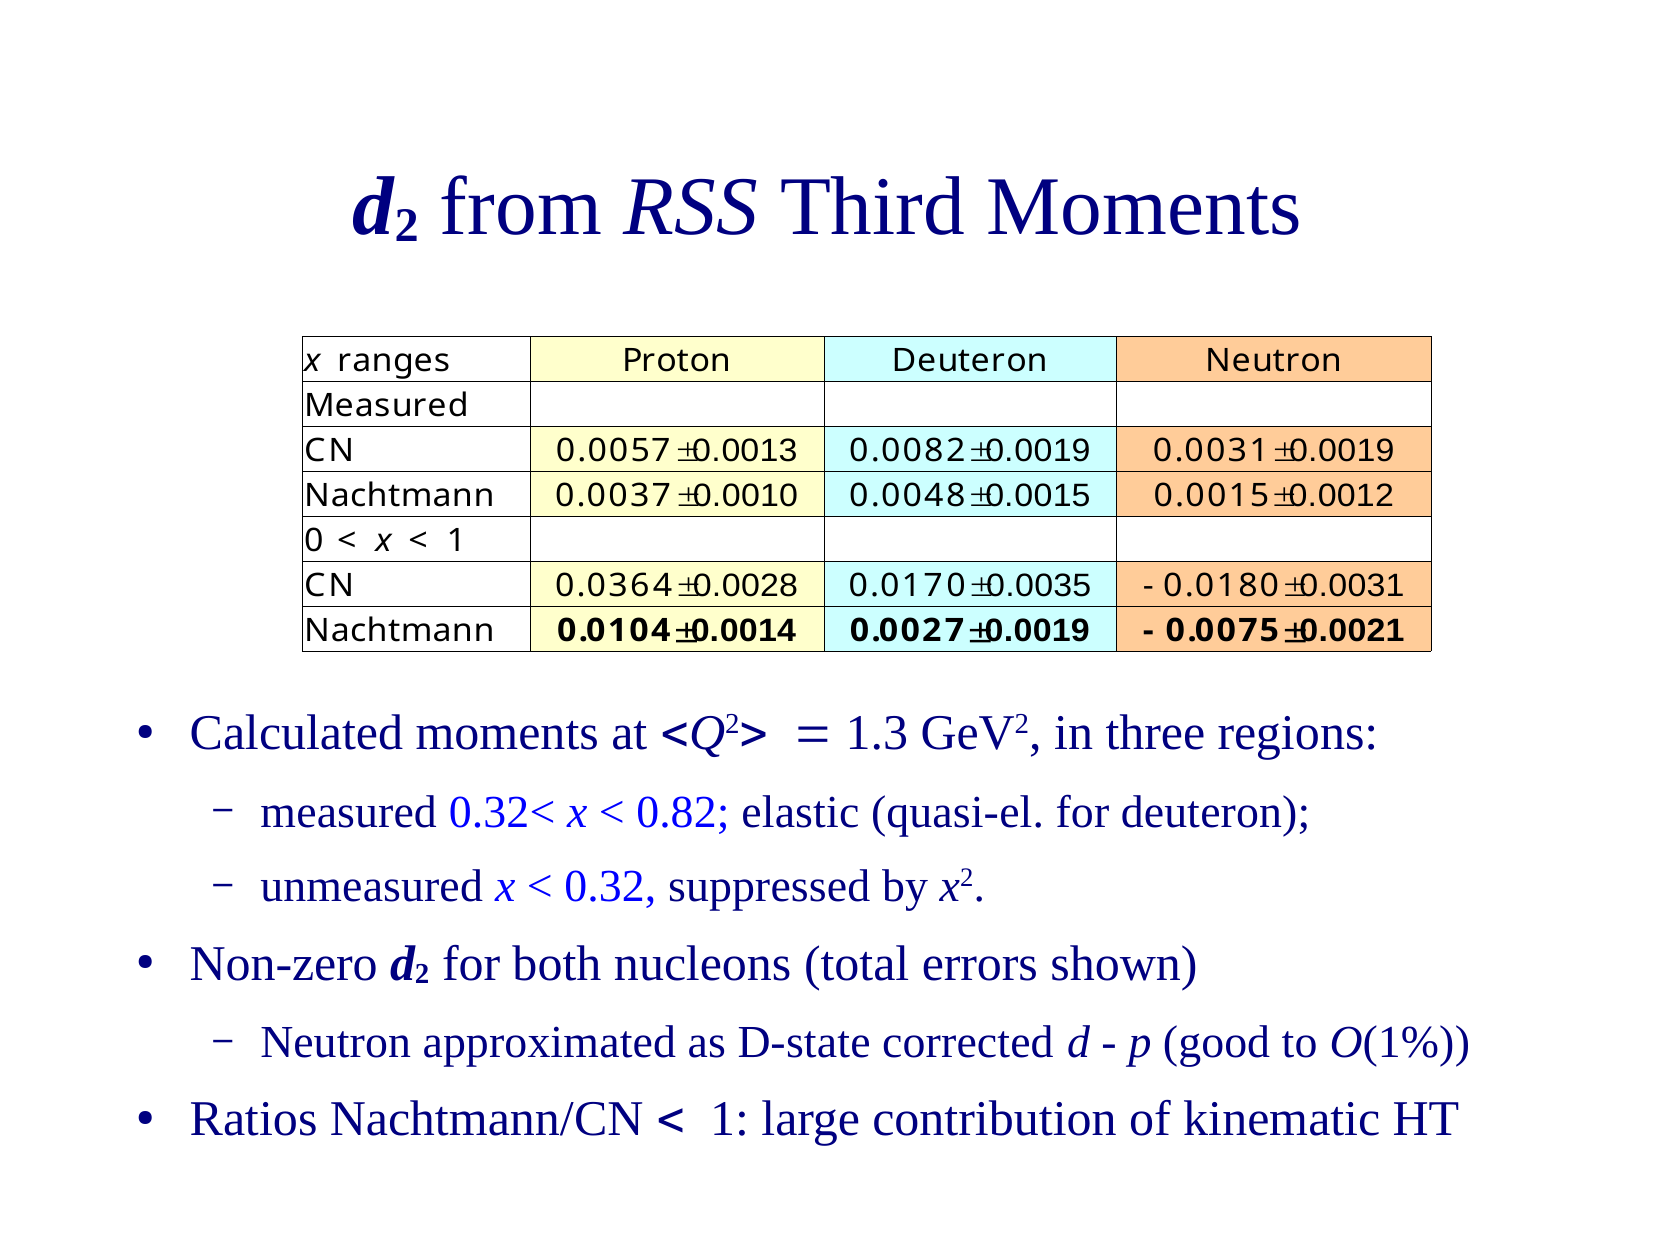

# d2 from RSS Third Moments
Calculated moments at Q2  1.3 GeV2, in three regions:
measured 0.32< x < 0.82; elastic (quasi-el. for deuteron);
unmeasured x < 0.32, suppressed by x2.
Non-zero d2 for both nucleons (total errors shown)
Neutron approximated as D-state corrected d - p (good to O(1%))
Ratios Nachtmann/CN  1: large contribution of kinematic HT